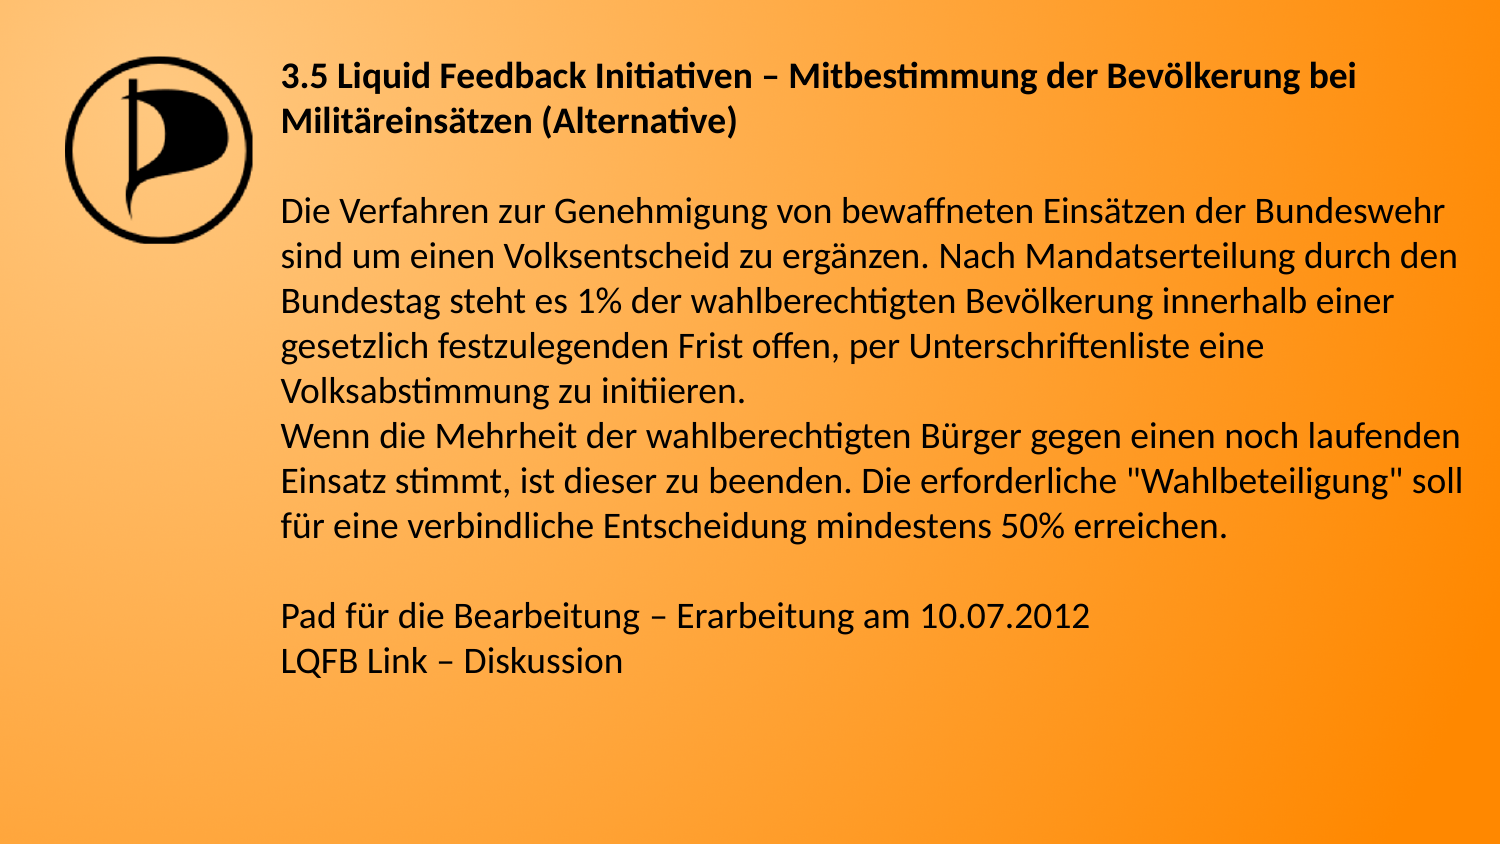

3.5 Liquid Feedback Initiativen – Mitbestimmung der Bevölkerung bei Militäreinsätzen (Alternative)
Die Verfahren zur Genehmigung von bewaffneten Einsätzen der Bundeswehr sind um einen Volksentscheid zu ergänzen. Nach Mandatserteilung durch den Bundestag steht es 1% der wahlberechtigten Bevölkerung innerhalb einer gesetzlich festzulegenden Frist offen, per Unterschriftenliste eine Volksabstimmung zu initiieren.
Wenn die Mehrheit der wahlberechtigten Bürger gegen einen noch laufenden Einsatz stimmt, ist dieser zu beenden. Die erforderliche "Wahlbeteiligung" soll für eine verbindliche Entscheidung mindestens 50% erreichen.
Pad für die Bearbeitung – Erarbeitung am 10.07.2012
LQFB Link – Diskussion